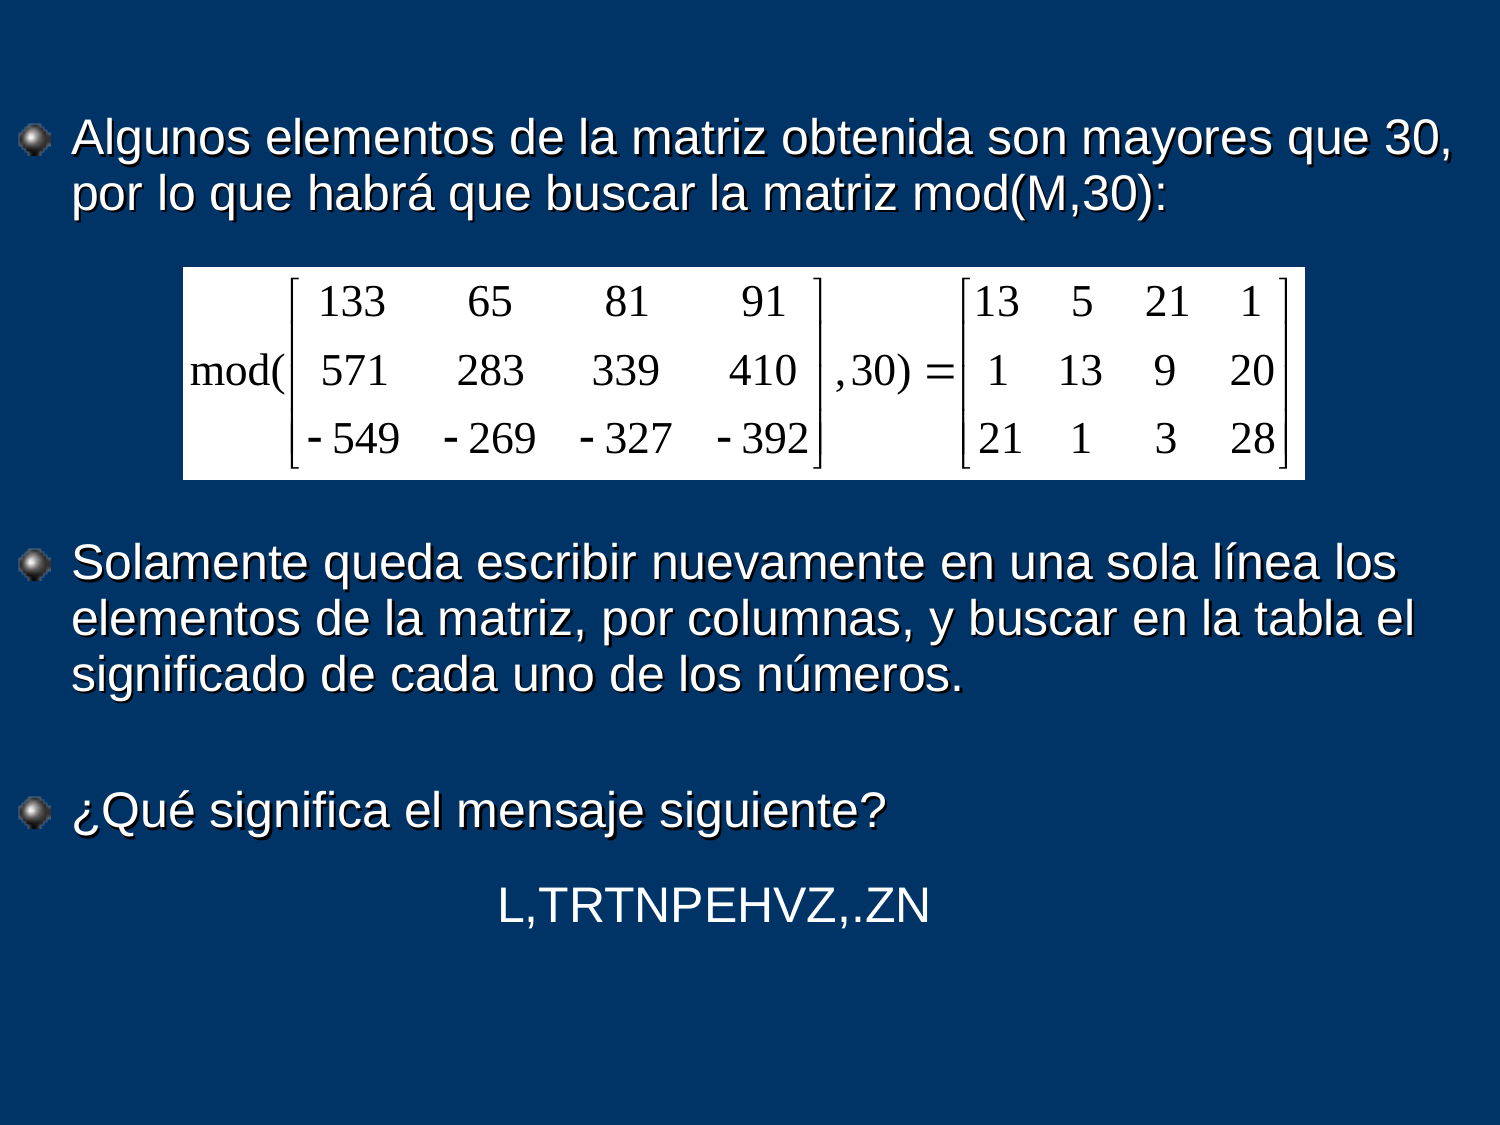

Algunos elementos de la matriz obtenida son mayores que 30, por lo que habrá que buscar la matriz mod(M,30):
Solamente queda escribir nuevamente en una sola línea los elementos de la matriz, por columnas, y buscar en la tabla el significado de cada uno de los números.
¿Qué significa el mensaje siguiente?
L,TRTNPEHVZ,.ZN